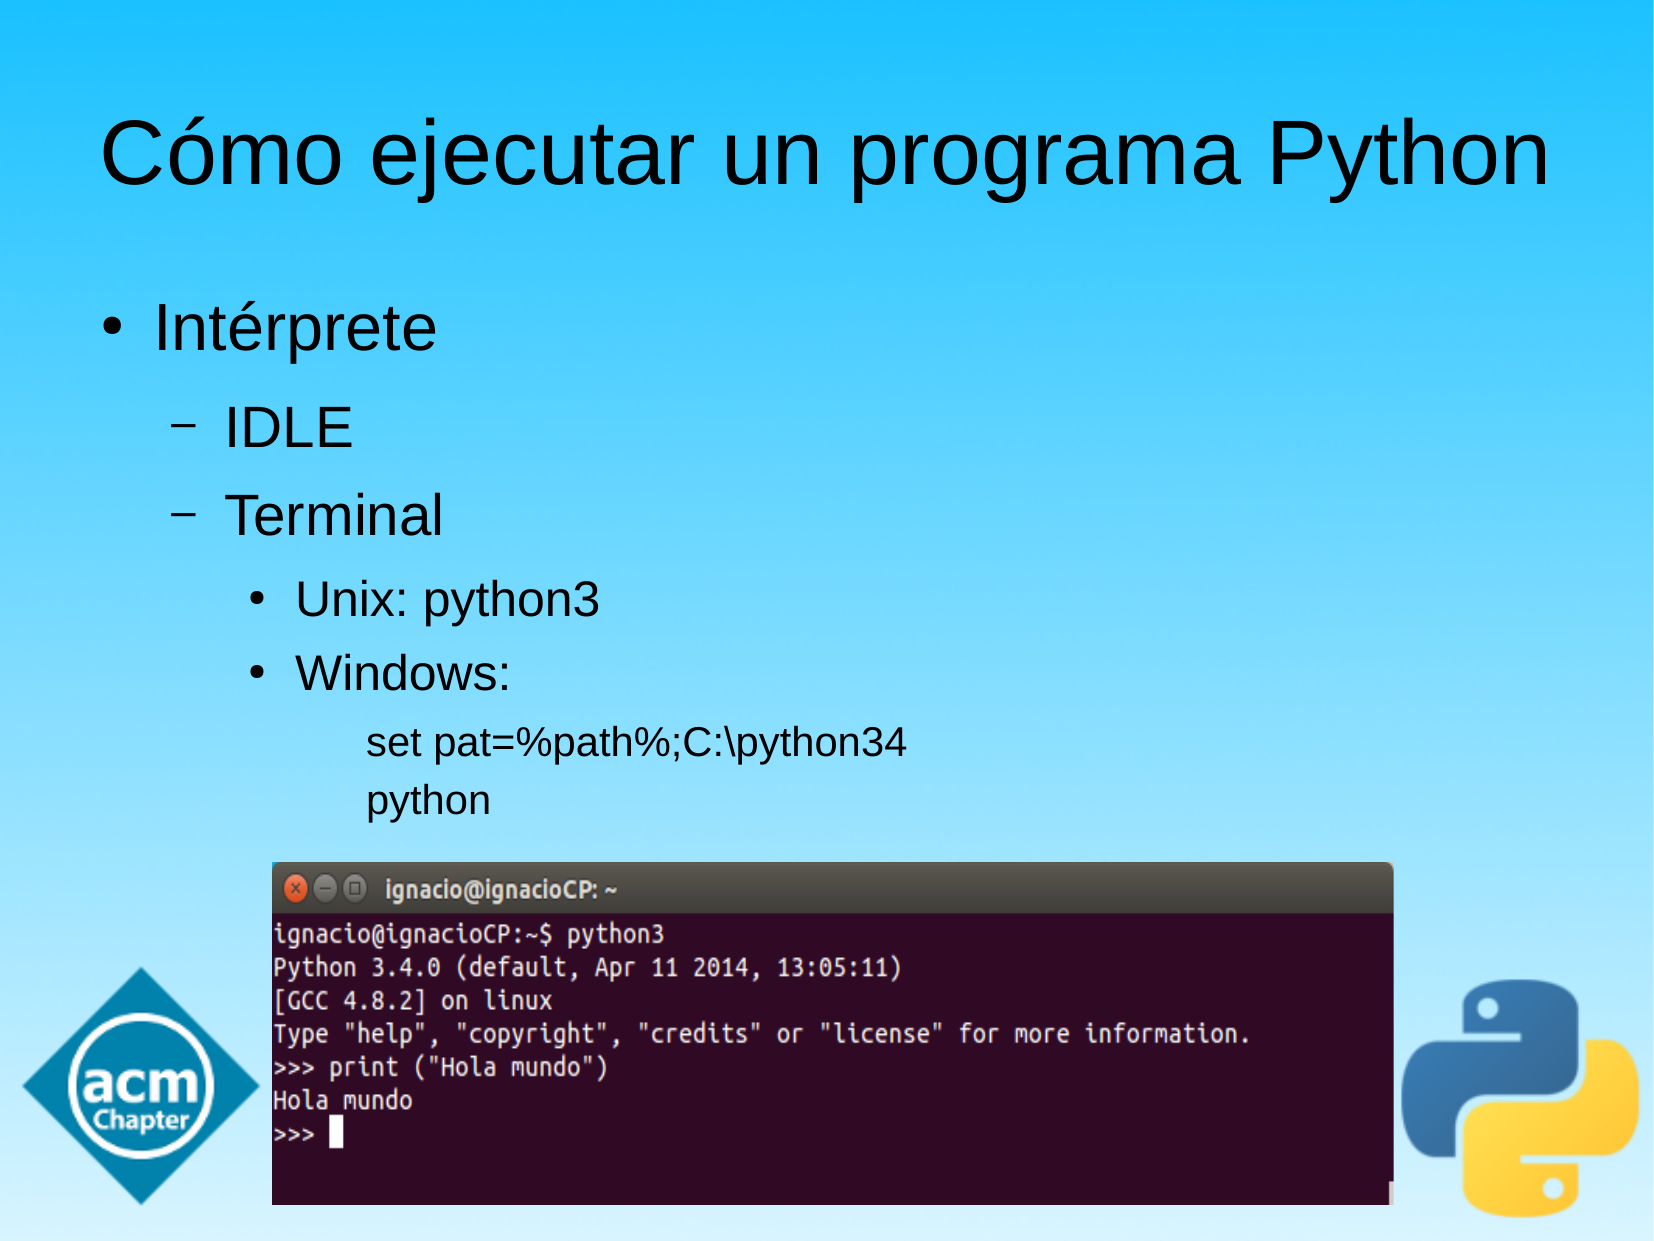

# Cómo ejecutar un programa Python
Intérprete
IDLE
Terminal
Unix: python3
Windows:
set pat=%path%;C:\python34
python